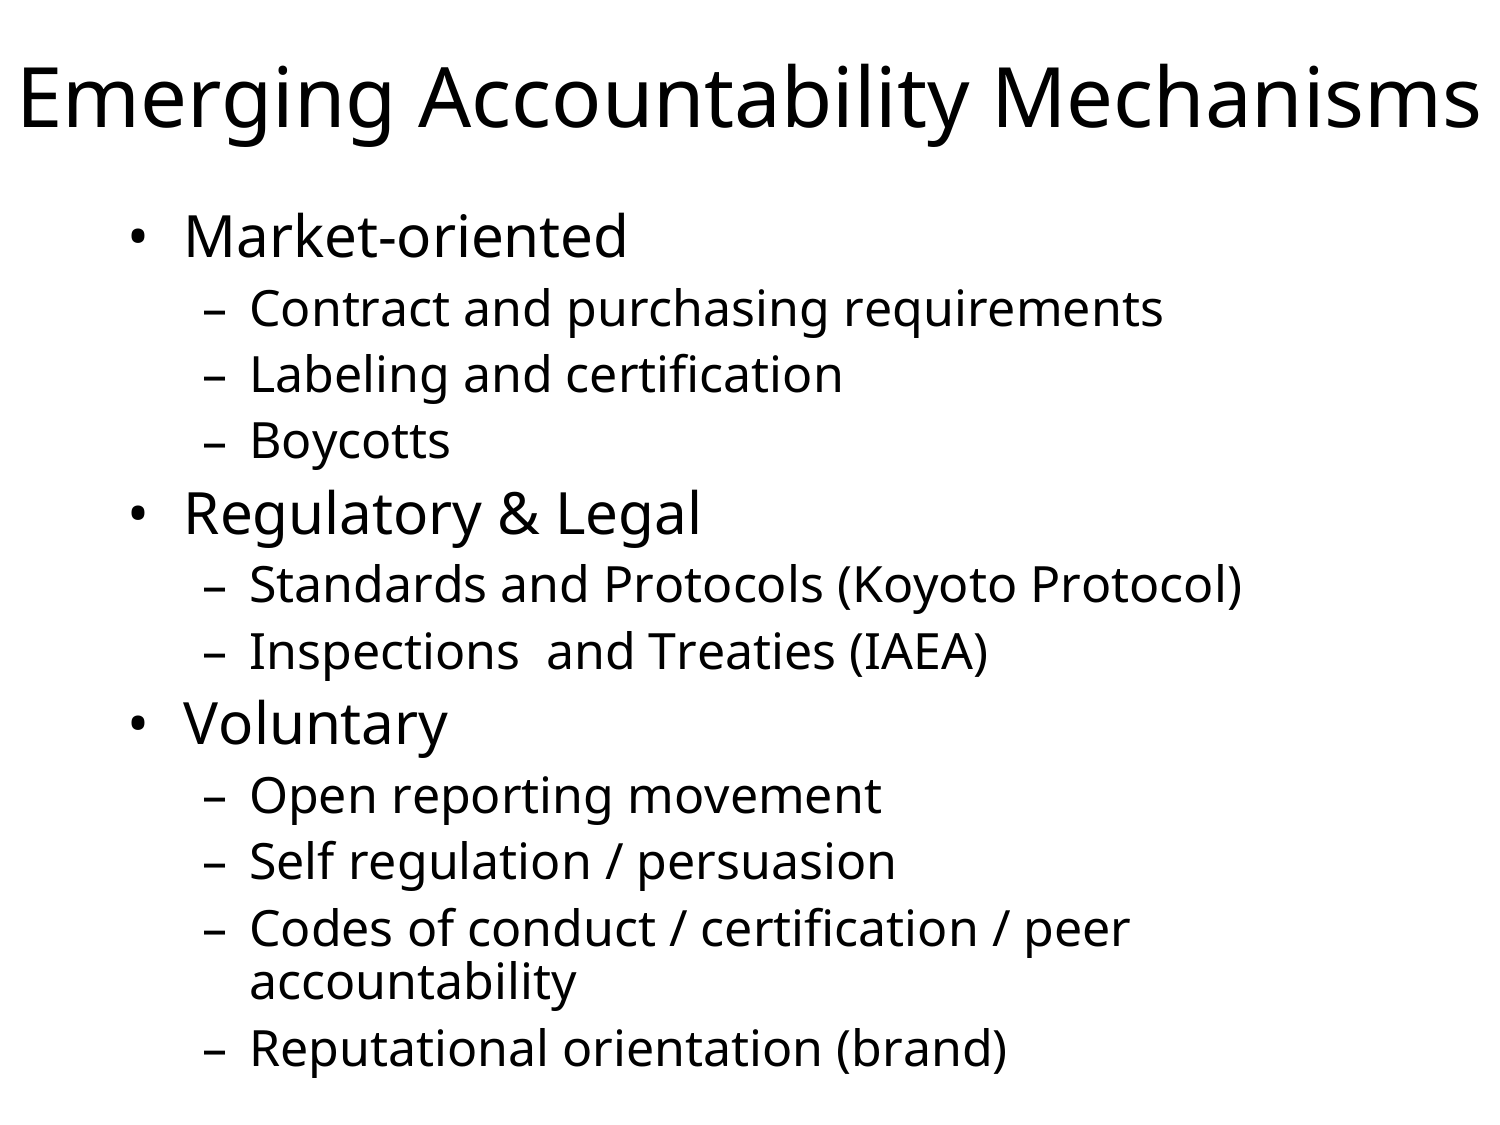

# Emerging Accountability Mechanisms
Market-oriented
Contract and purchasing requirements
Labeling and certification
Boycotts
Regulatory & Legal
Standards and Protocols (Koyoto Protocol)
Inspections and Treaties (IAEA)
Voluntary
Open reporting movement
Self regulation / persuasion
Codes of conduct / certification / peer accountability
Reputational orientation (brand)